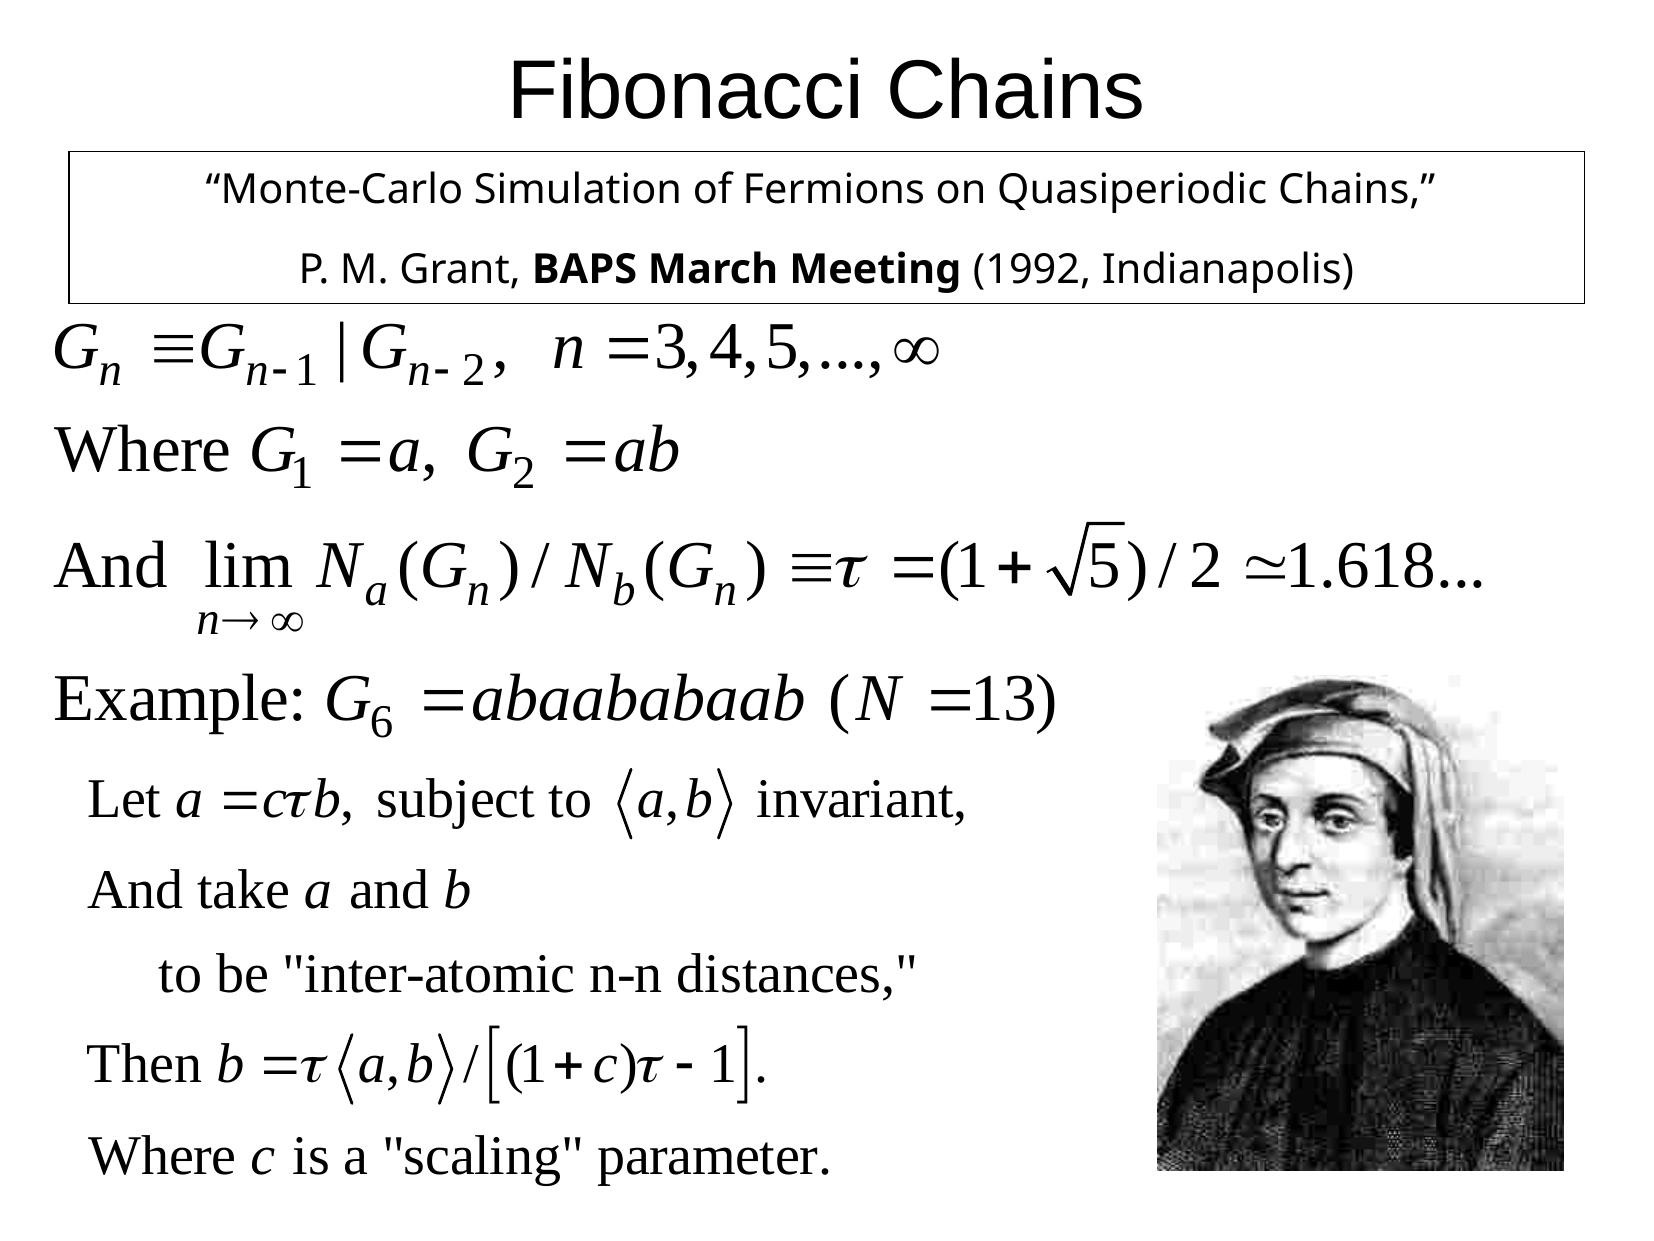

# Fibonacci Chains
“Monte-Carlo Simulation of Fermions on Quasiperiodic Chains,”
P. M. Grant, BAPS March Meeting (1992, Indianapolis)